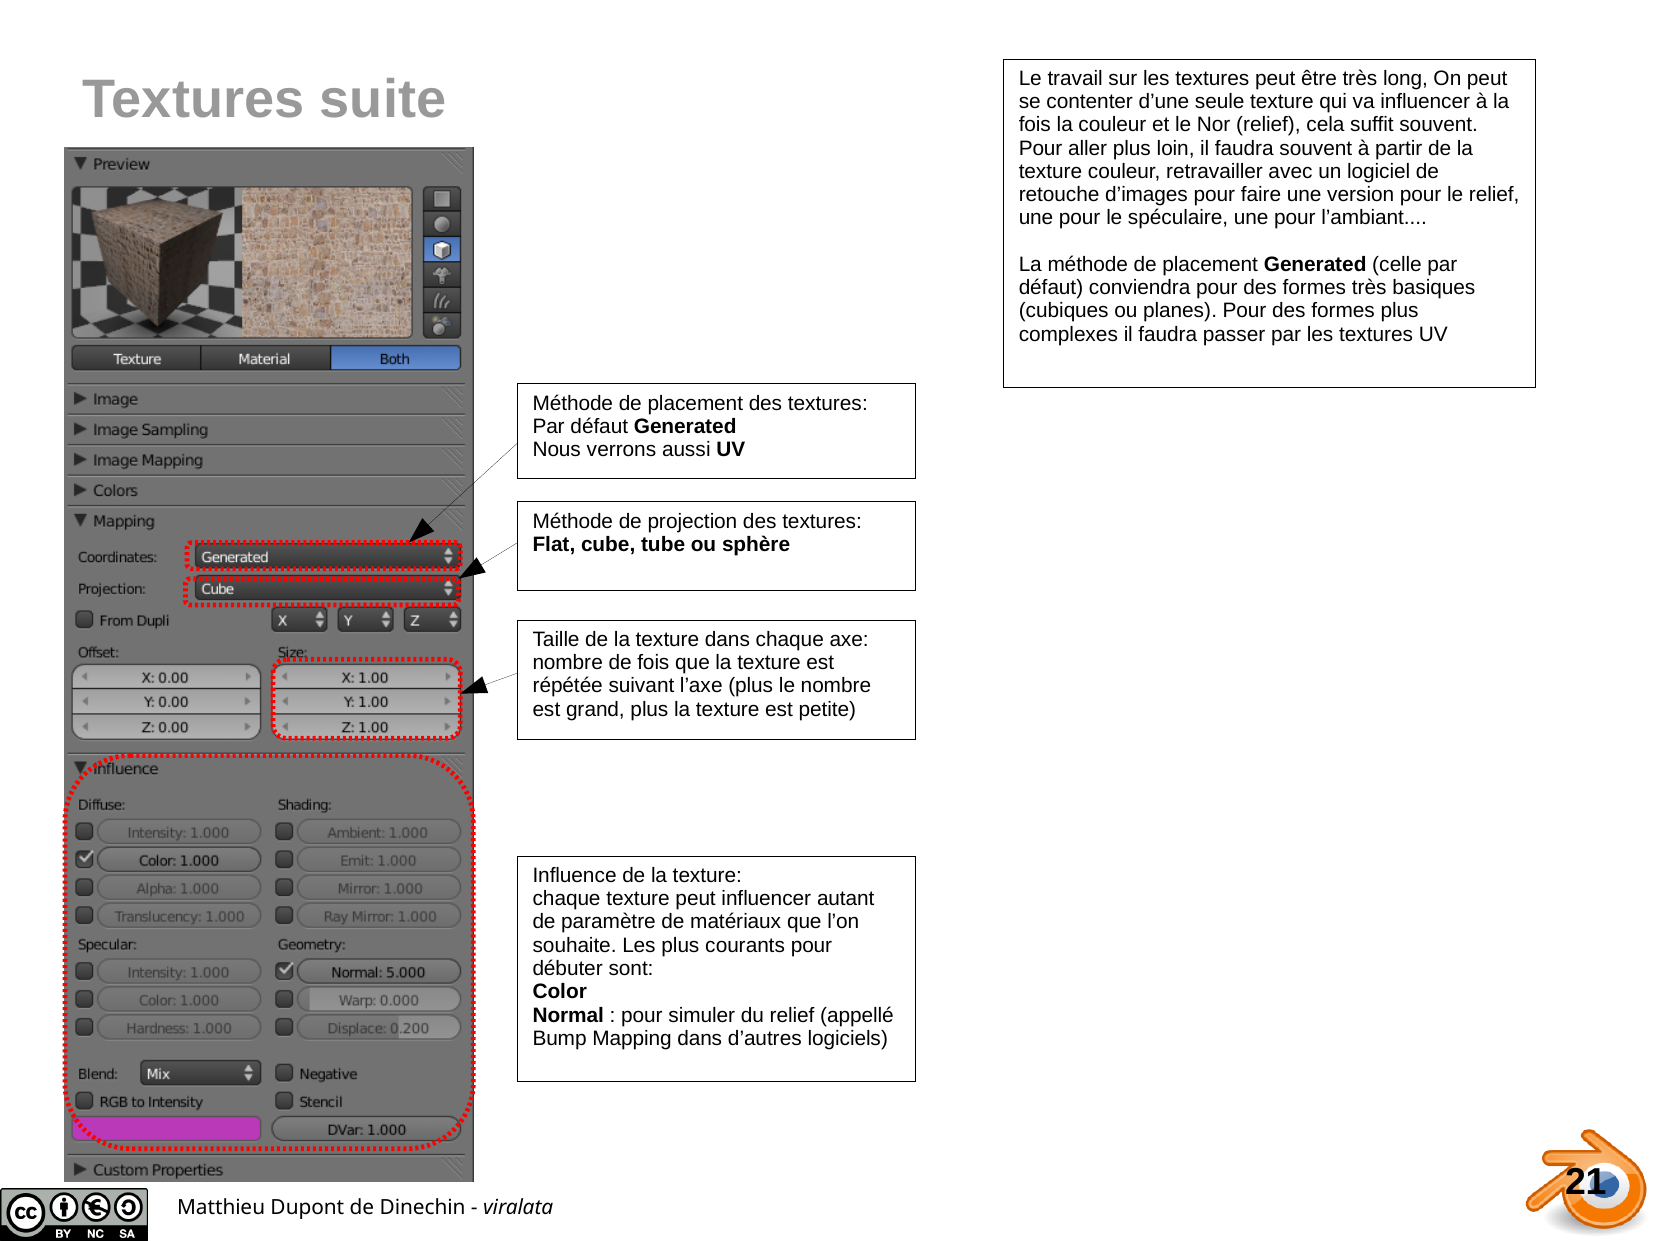

# Textures suite
Le travail sur les textures peut être très long, On peut se contenter d’une seule texture qui va influencer à la fois la couleur et le Nor (relief), cela suffit souvent.
Pour aller plus loin, il faudra souvent à partir de la texture couleur, retravailler avec un logiciel de retouche d’images pour faire une version pour le relief, une pour le spéculaire, une pour l’ambiant....
La méthode de placement Generated (celle par défaut) conviendra pour des formes très basiques (cubiques ou planes). Pour des formes plus complexes il faudra passer par les textures UV
Méthode de placement des textures:
Par défaut Generated
Nous verrons aussi UV
Méthode de projection des textures:
Flat, cube, tube ou sphère
Taille de la texture dans chaque axe:
nombre de fois que la texture est répétée suivant l’axe (plus le nombre est grand, plus la texture est petite)
Influence de la texture:
chaque texture peut influencer autant de paramètre de matériaux que l’on souhaite. Les plus courants pour débuter sont:
Color
Normal : pour simuler du relief (appellé Bump Mapping dans d’autres logiciels)
21
Cours Blender Mars 2010